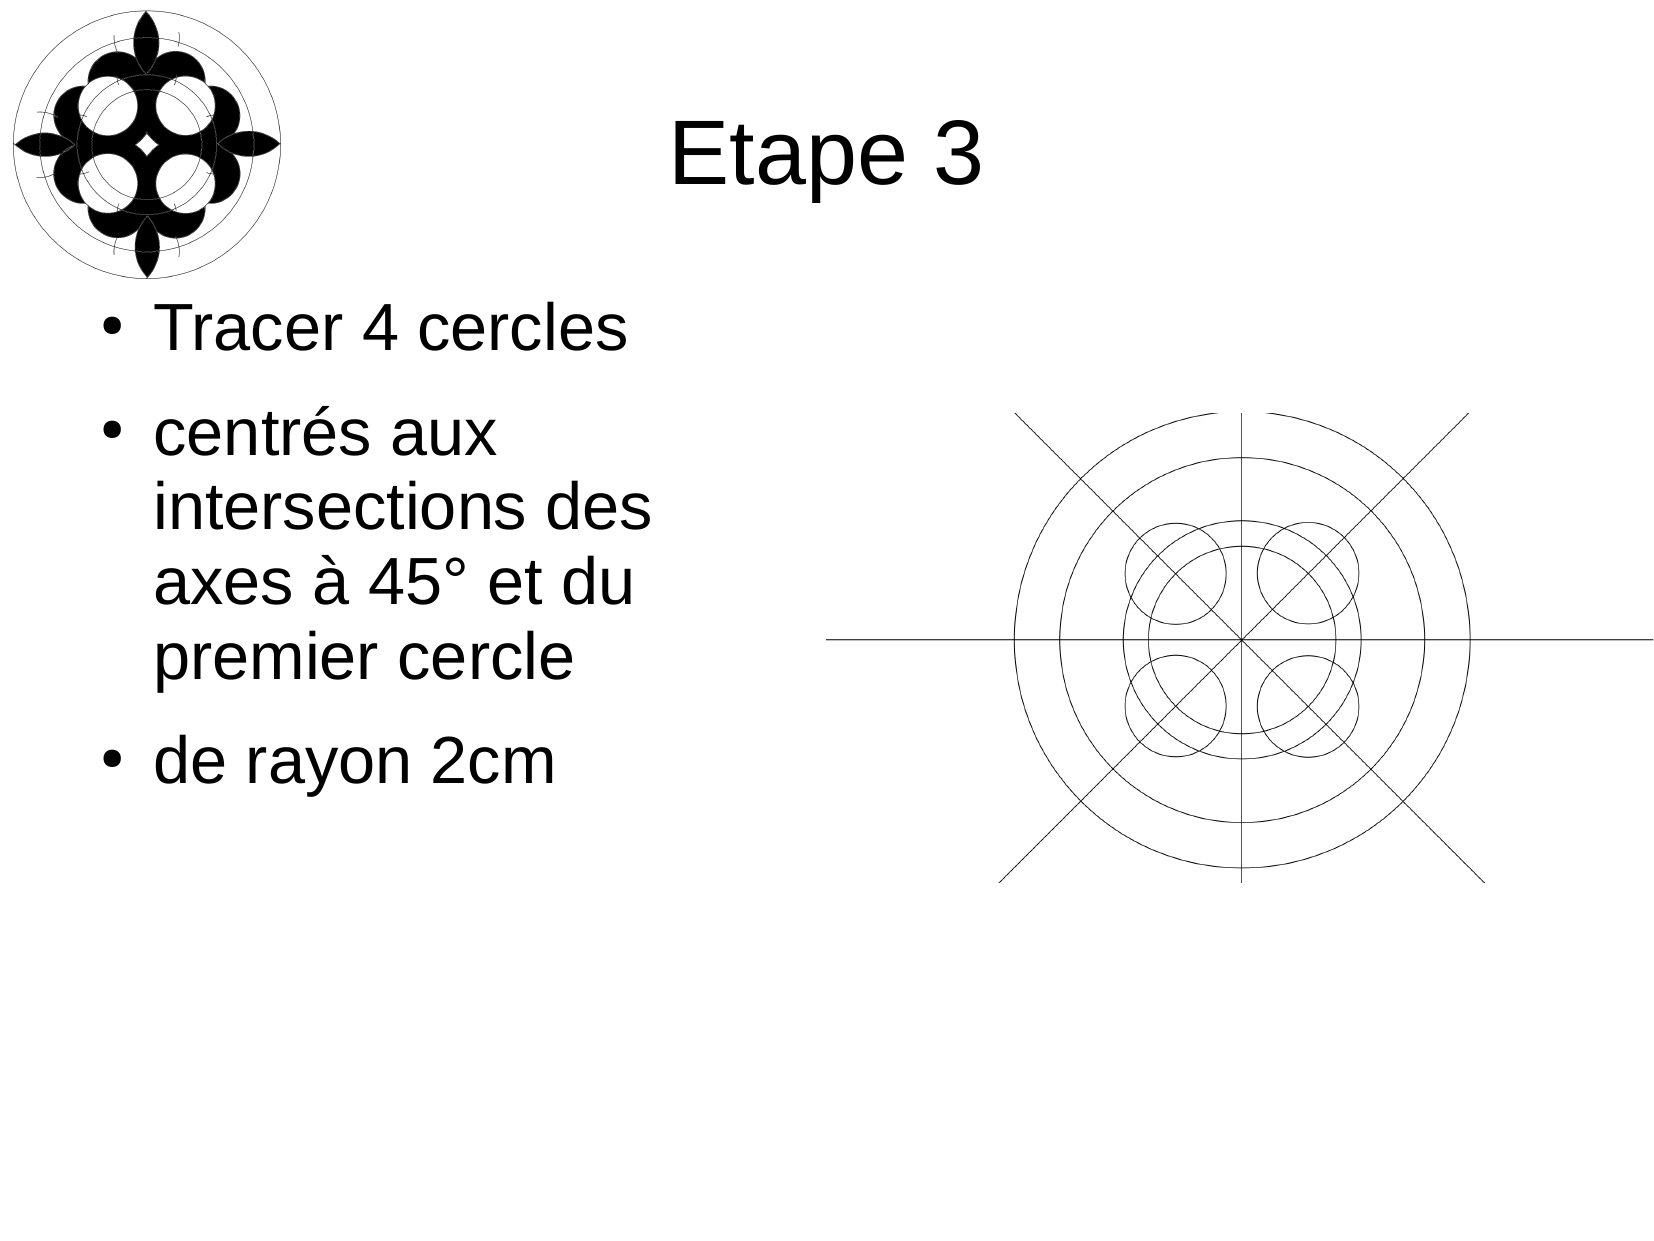

# Etape 3
Tracer 4 cercles
centrés aux intersections des axes à 45° et du premier cercle
de rayon 2cm